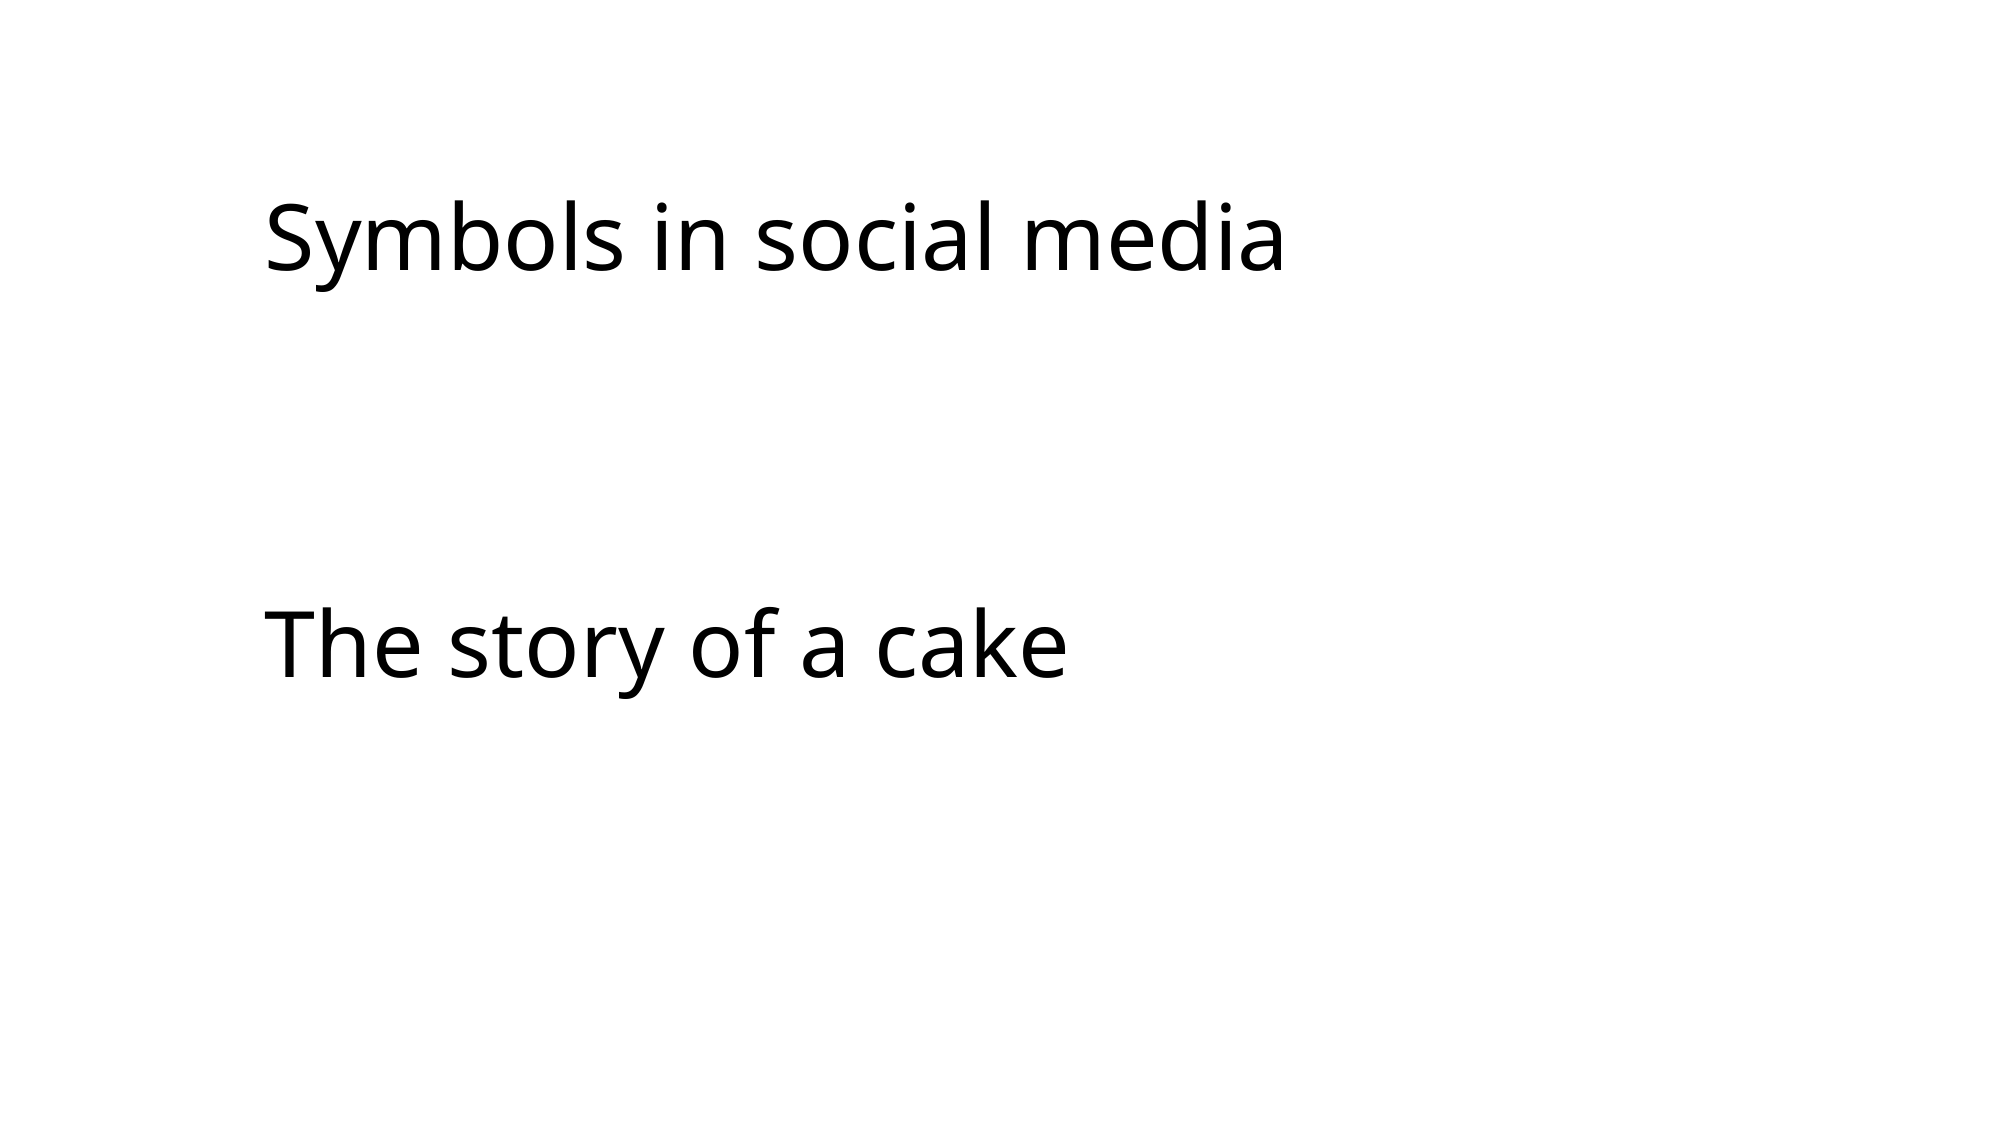

# Symbols in social media
The story of a cake